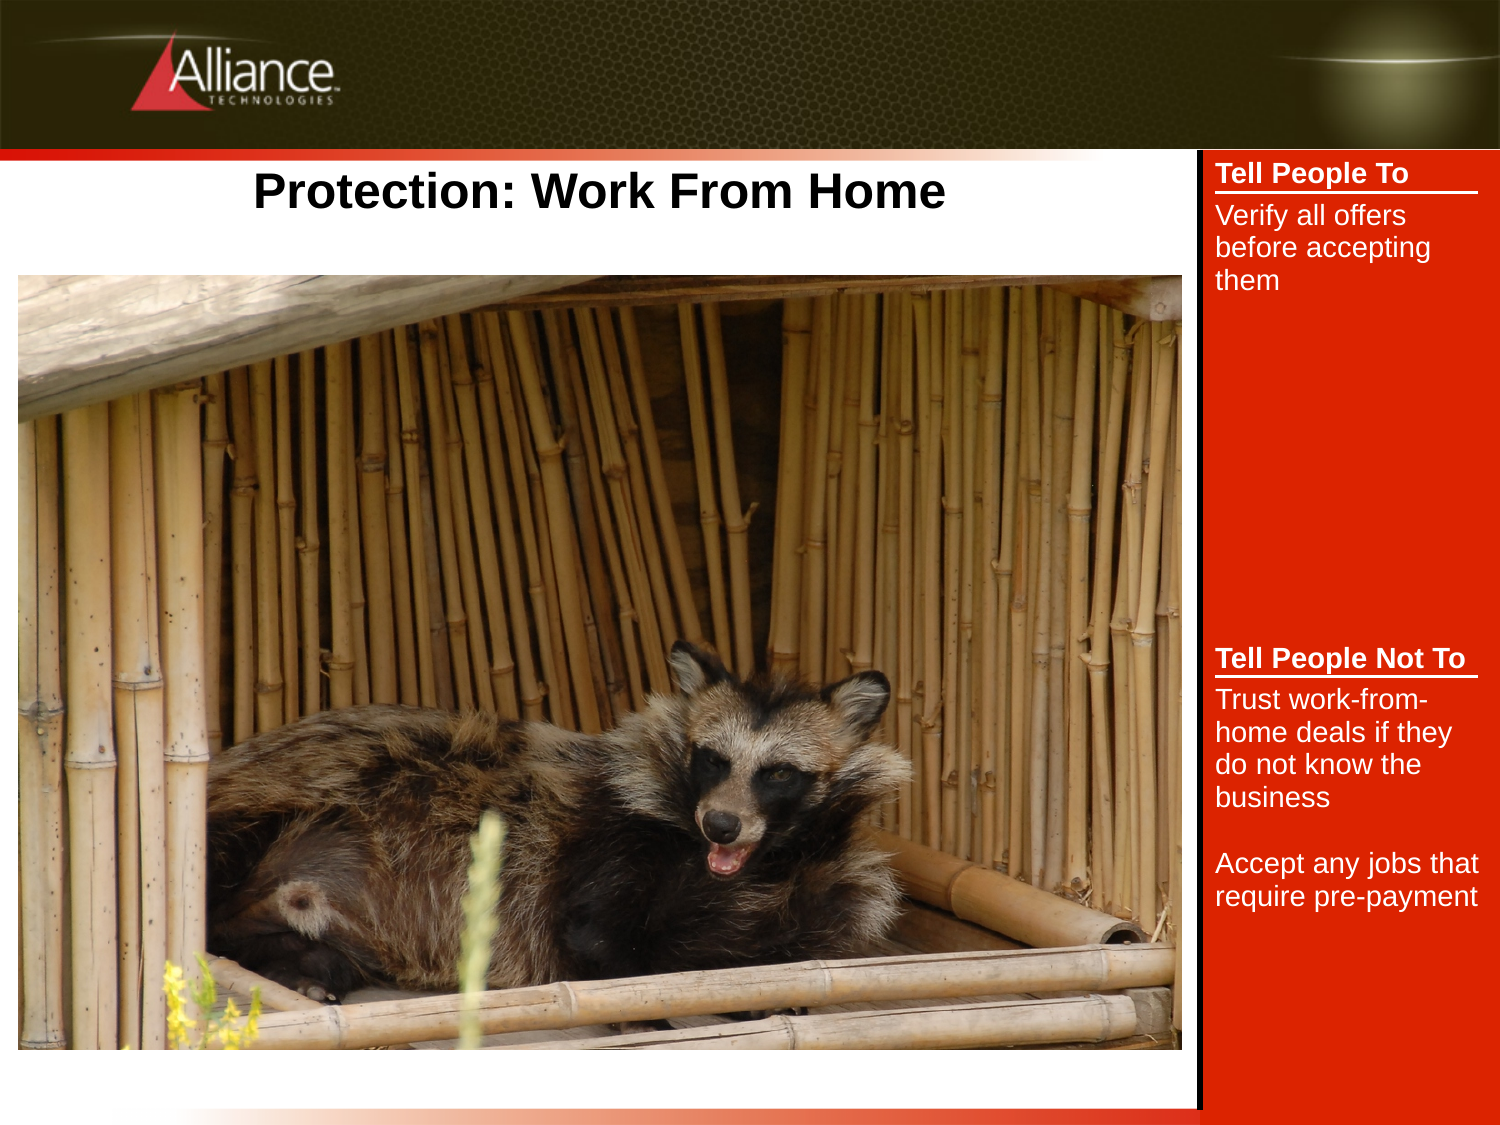

Tell People To
Protection: Work From Home
Verify all offers before accepting them
Tell People Not To
Trust work-from-home deals if they do not know the business
Accept any jobs that require pre-payment